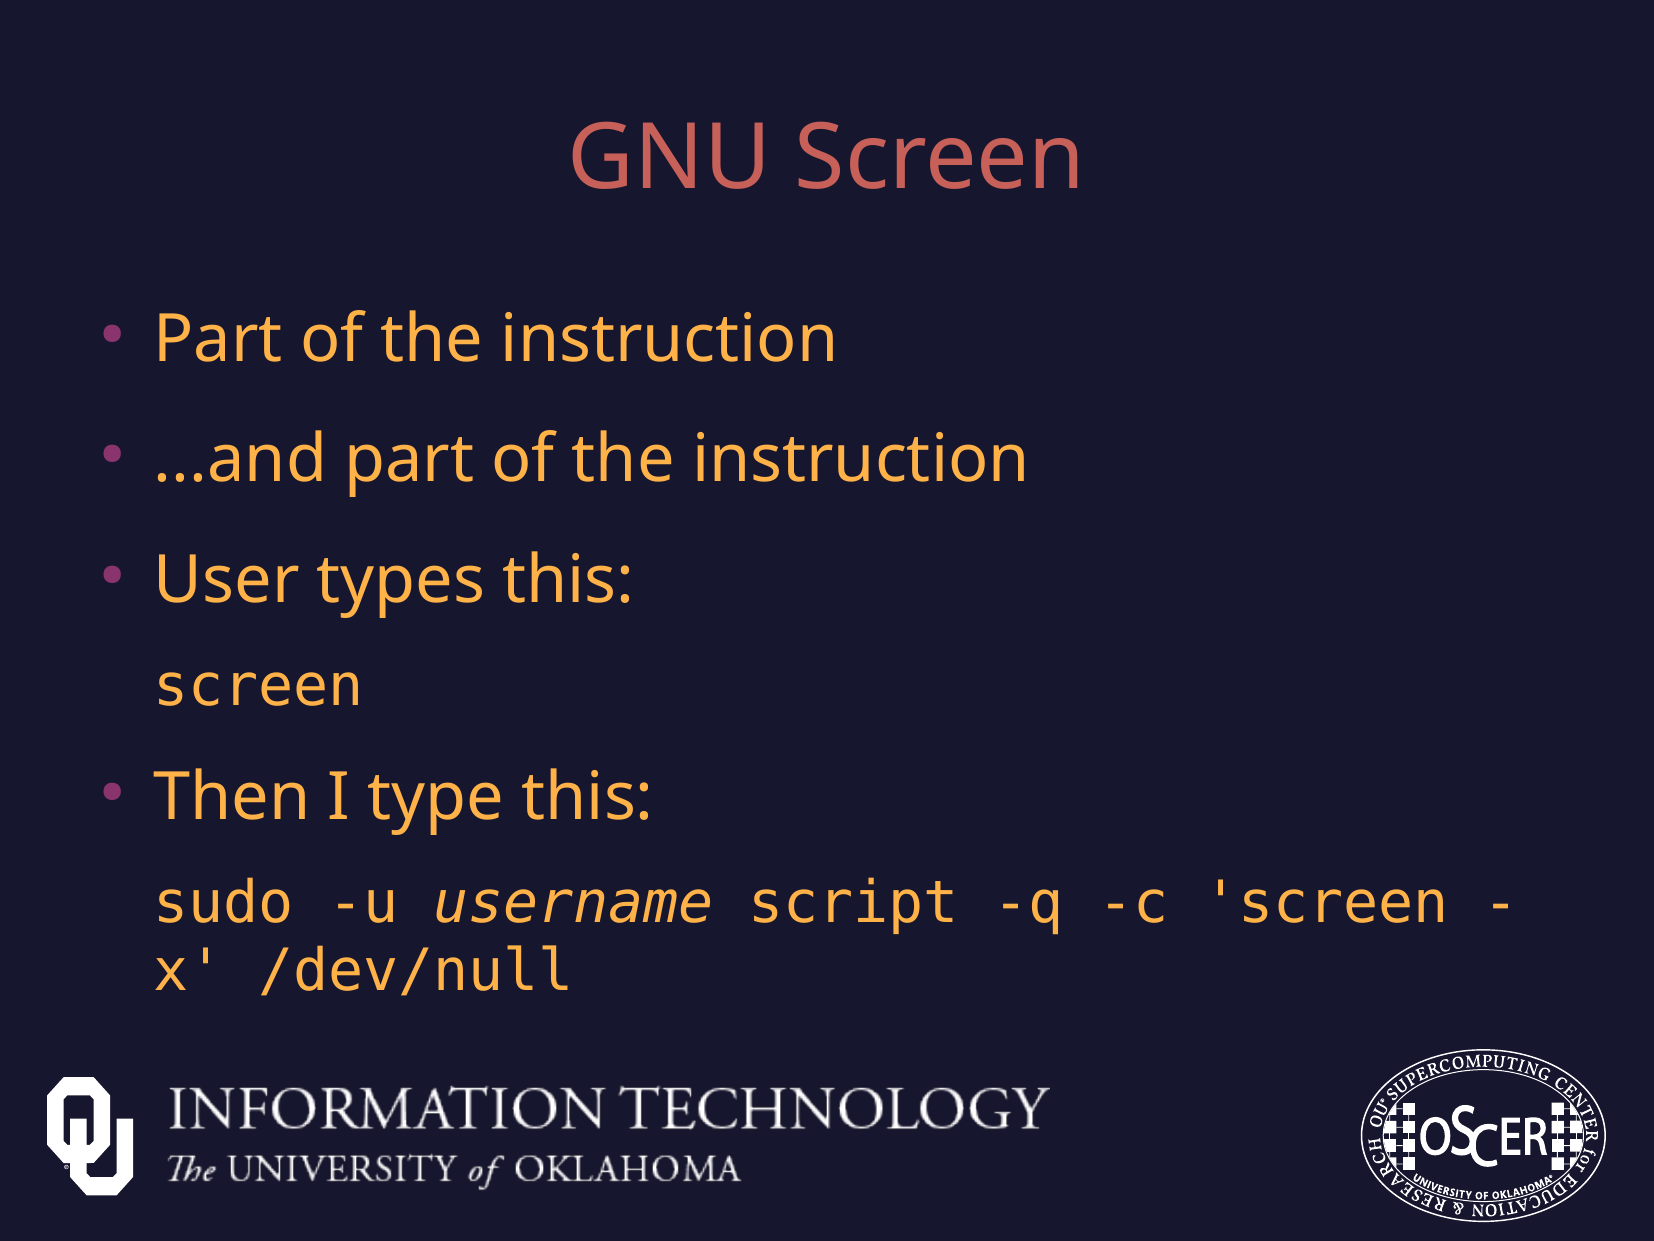

# GNU Screen
Part of the instruction
...and part of the instruction
User types this:
screen
Then I type this:
sudo -u username script -q -c 'screen -x' /dev/null